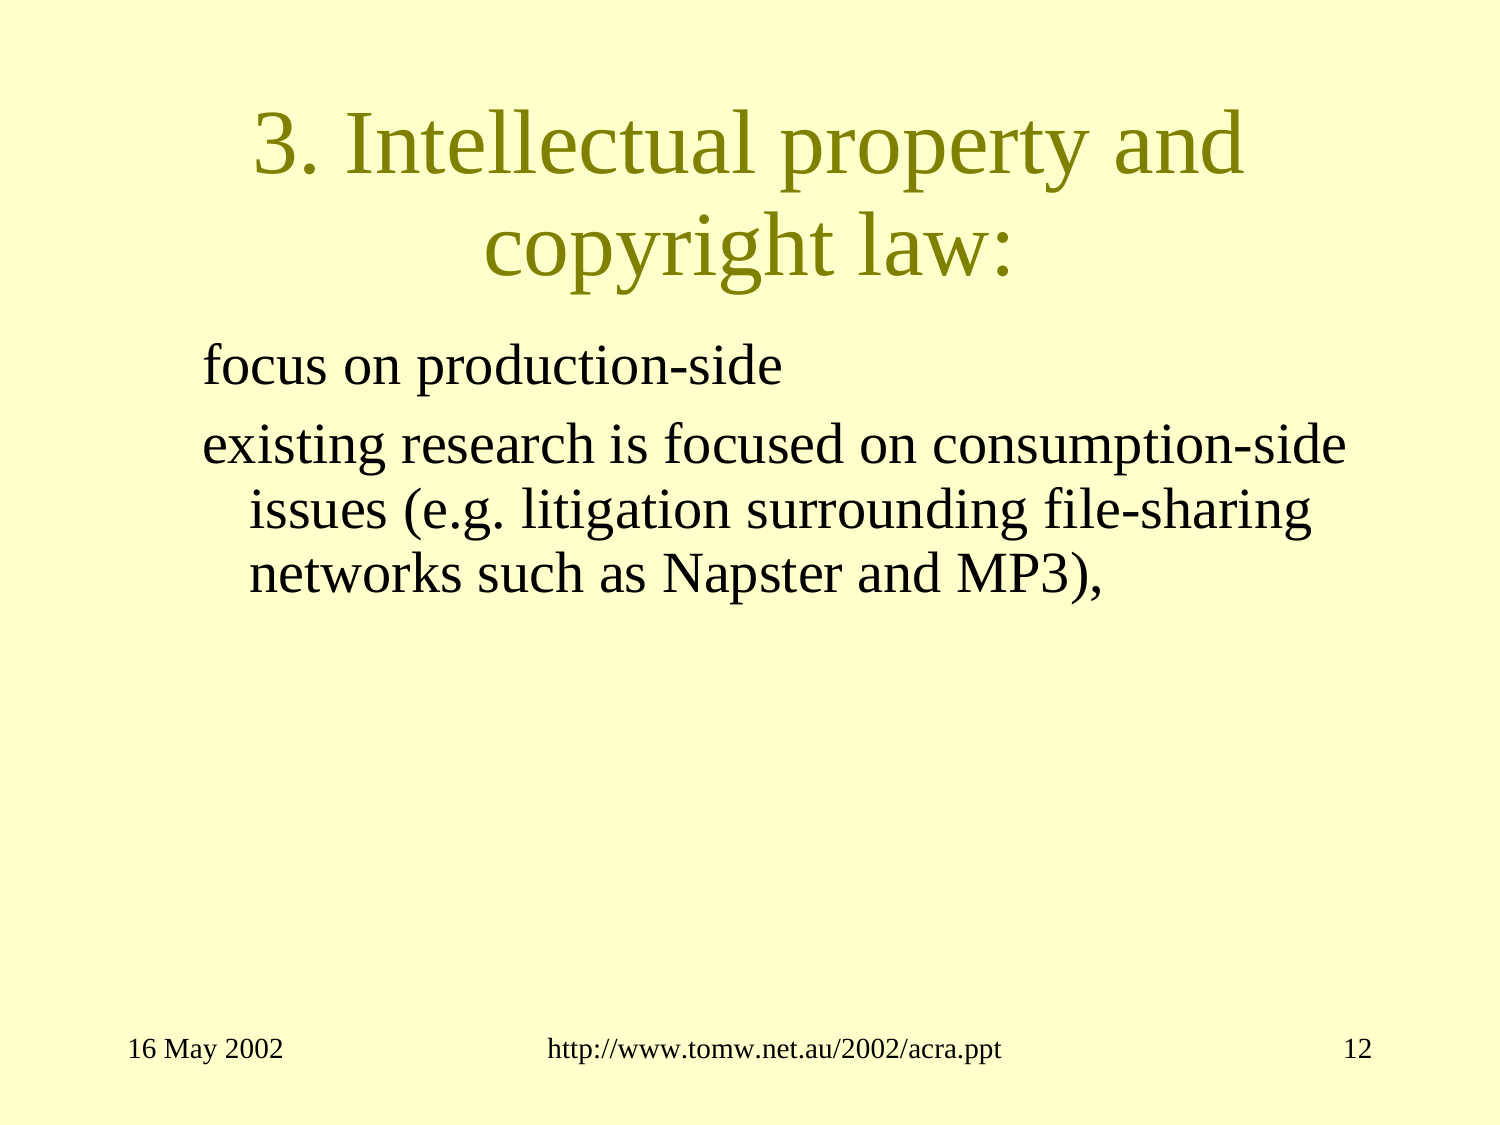

# 3. Intellectual property and copyright law:
focus on production-side
existing research is focused on consumption-side issues (e.g. litigation surrounding file-sharing networks such as Napster and MP3),
16 May 2002
http://www.tomw.net.au/2002/acra.ppt
12